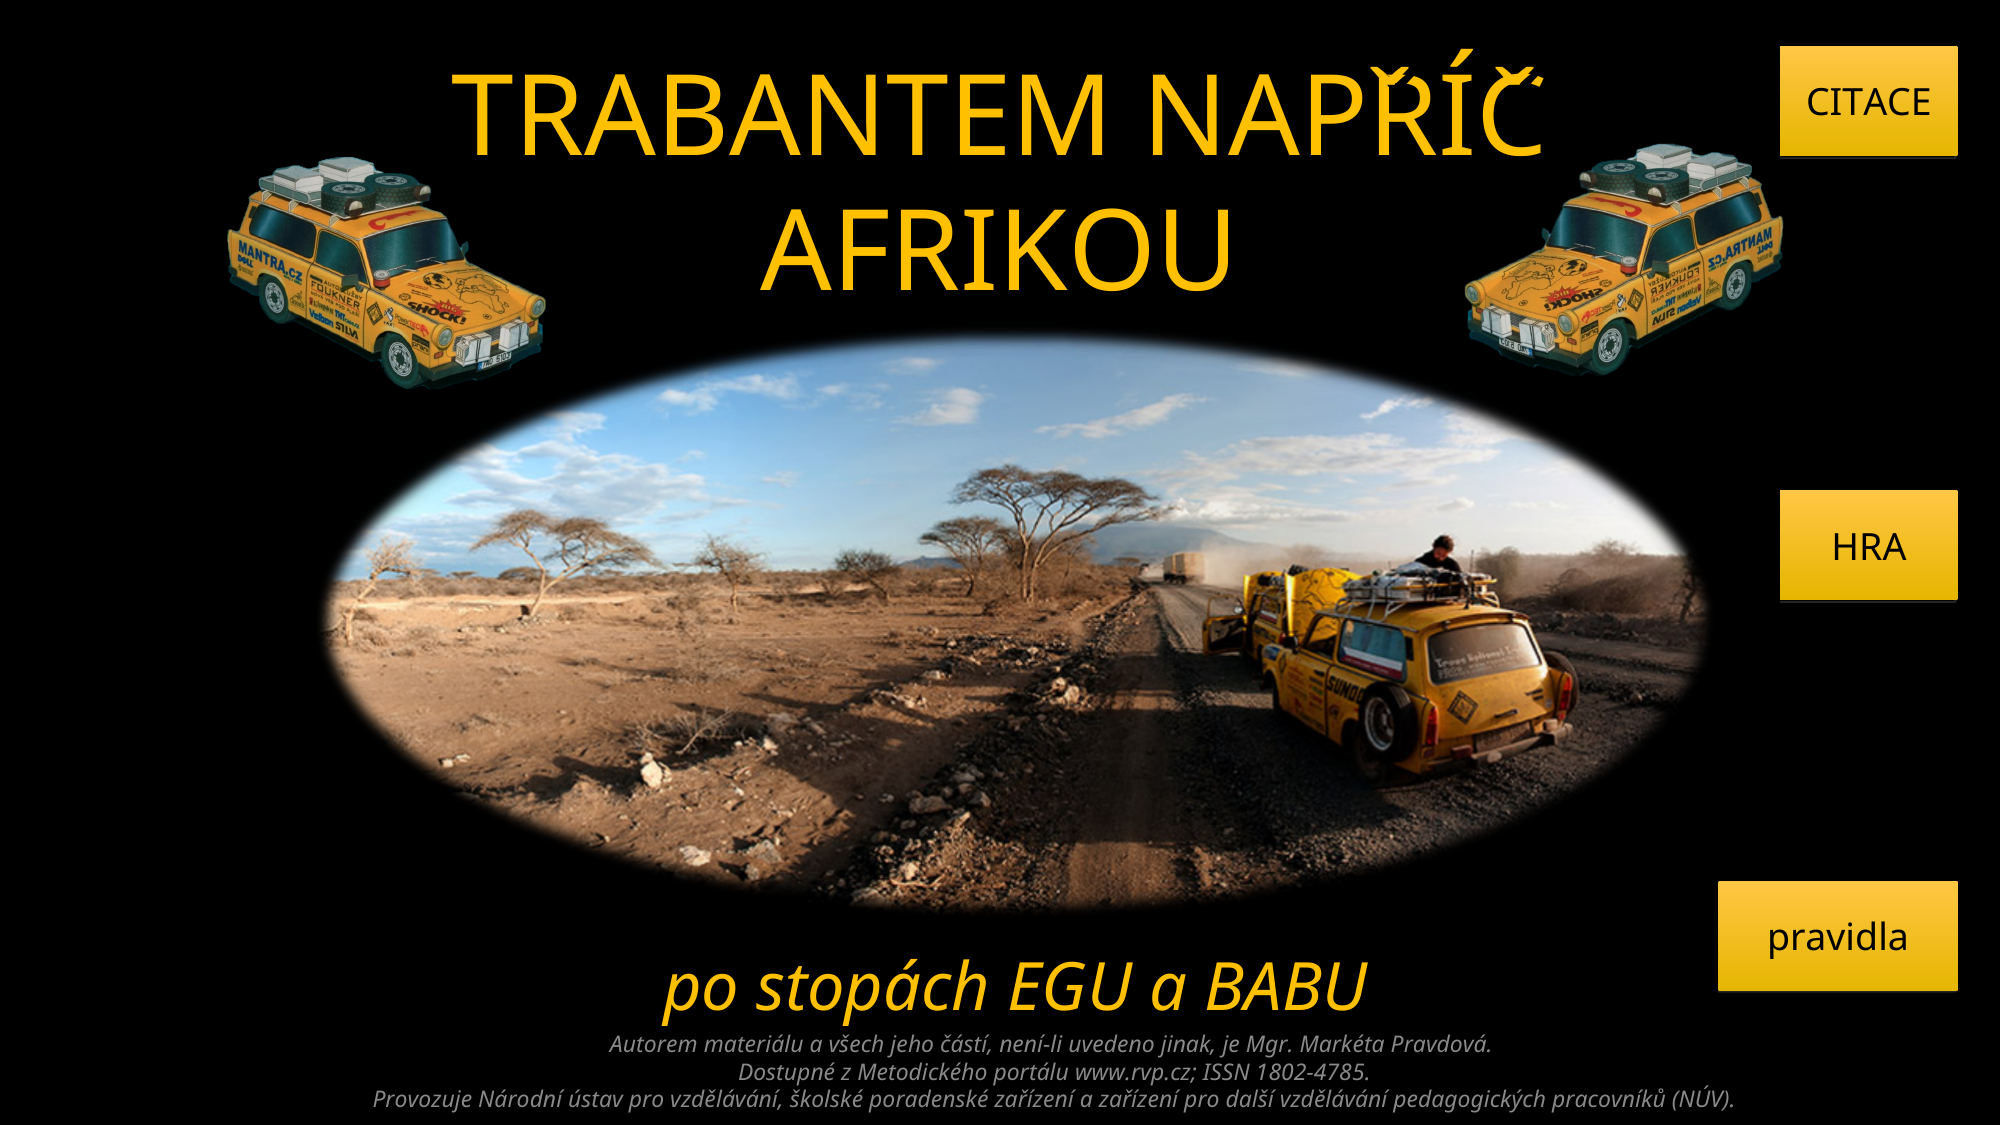

ˇ
ˇ
TRABANTEM NAPRÍC AFRIKOU
CITACE
HRA
pravidla
po stopách EGU a BABU
Autorem materiálu a všech jeho částí, není-li uvedeno jinak, je Mgr. Markéta Pravdová.
Dostupné z Metodického portálu www.rvp.cz; ISSN 1802-4785.
Provozuje Národní ústav pro vzdělávání, školské poradenské zařízení a zařízení pro další vzdělávání pedagogických pracovníků (NÚV).